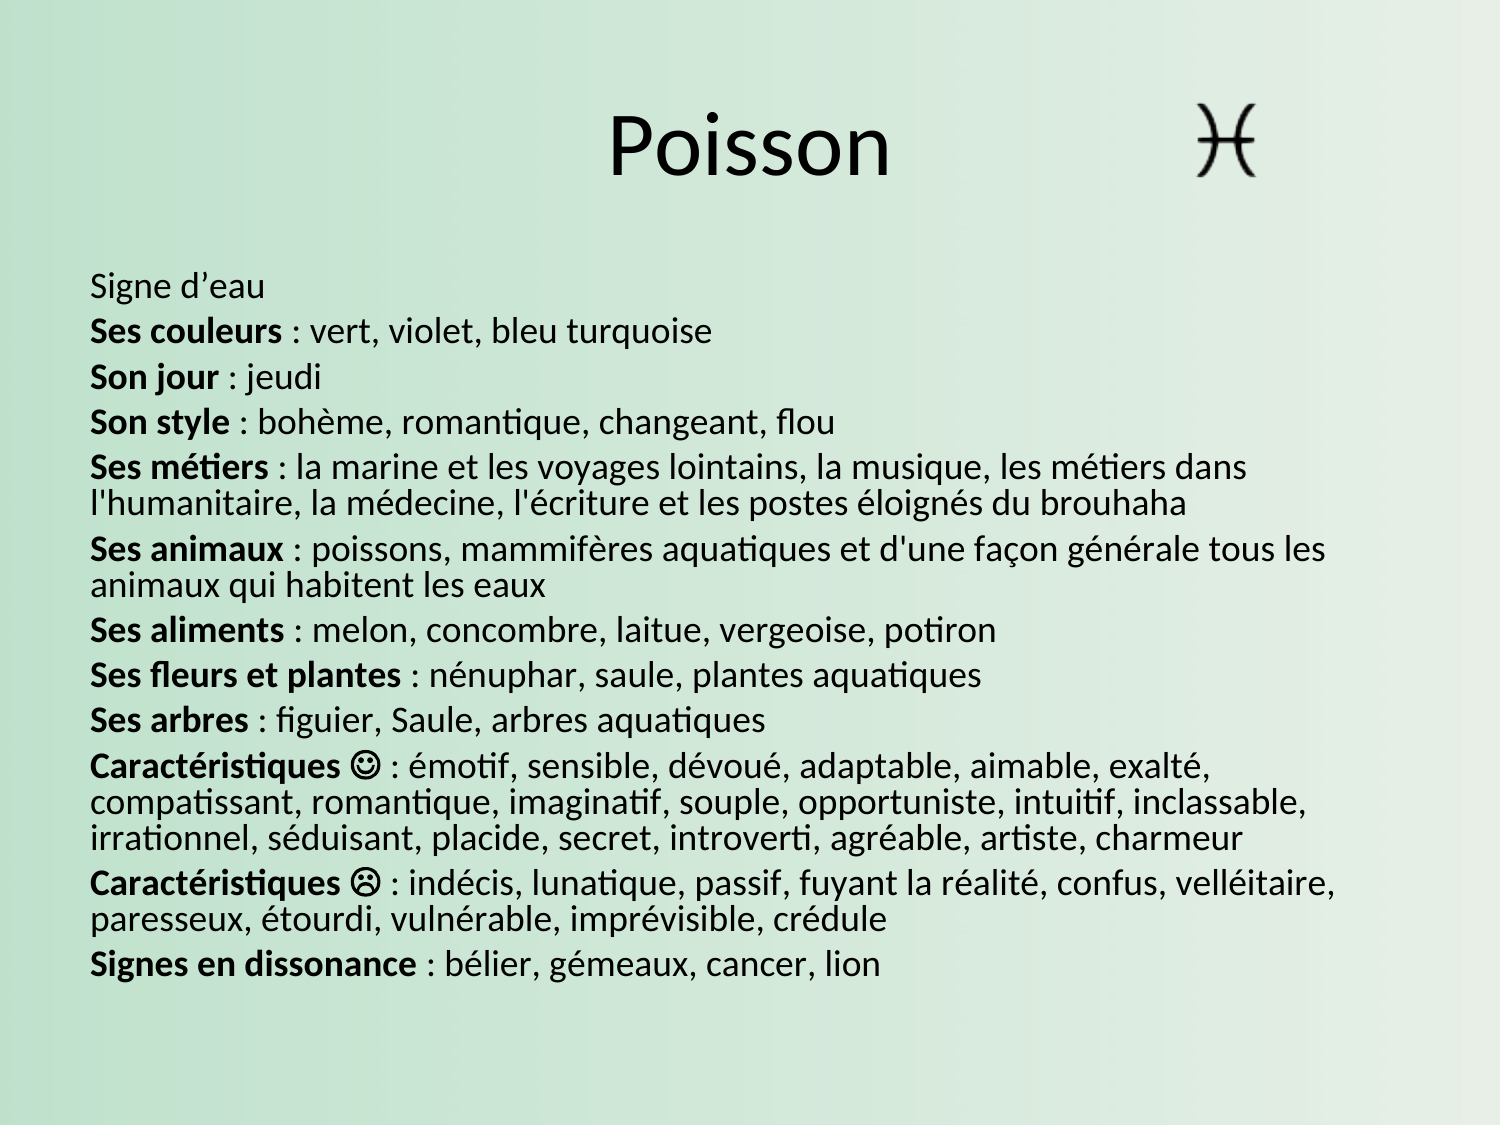

# Poisson
Signe d’eau
Ses couleurs : vert, violet, bleu turquoise
Son jour : jeudi
Son style : bohème, romantique, changeant, flou
Ses métiers : la marine et les voyages lointains, la musique, les métiers dans l'humanitaire, la médecine, l'écriture et les postes éloignés du brouhaha
Ses animaux : poissons, mammifères aquatiques et d'une façon générale tous les animaux qui habitent les eaux
Ses aliments : melon, concombre, laitue, vergeoise, potiron
Ses fleurs et plantes : nénuphar, saule, plantes aquatiques
Ses arbres : figuier, Saule, arbres aquatiques
Caractéristiques  : émotif, sensible, dévoué, adaptable, aimable, exalté, compatissant, romantique, imaginatif, souple, opportuniste, intuitif, inclassable, irrationnel, séduisant, placide, secret, introverti, agréable, artiste, charmeur
Caractéristiques  : indécis, lunatique, passif, fuyant la réalité, confus, velléitaire, paresseux, étourdi, vulnérable, imprévisible, crédule
Signes en dissonance : bélier, gémeaux, cancer, lion